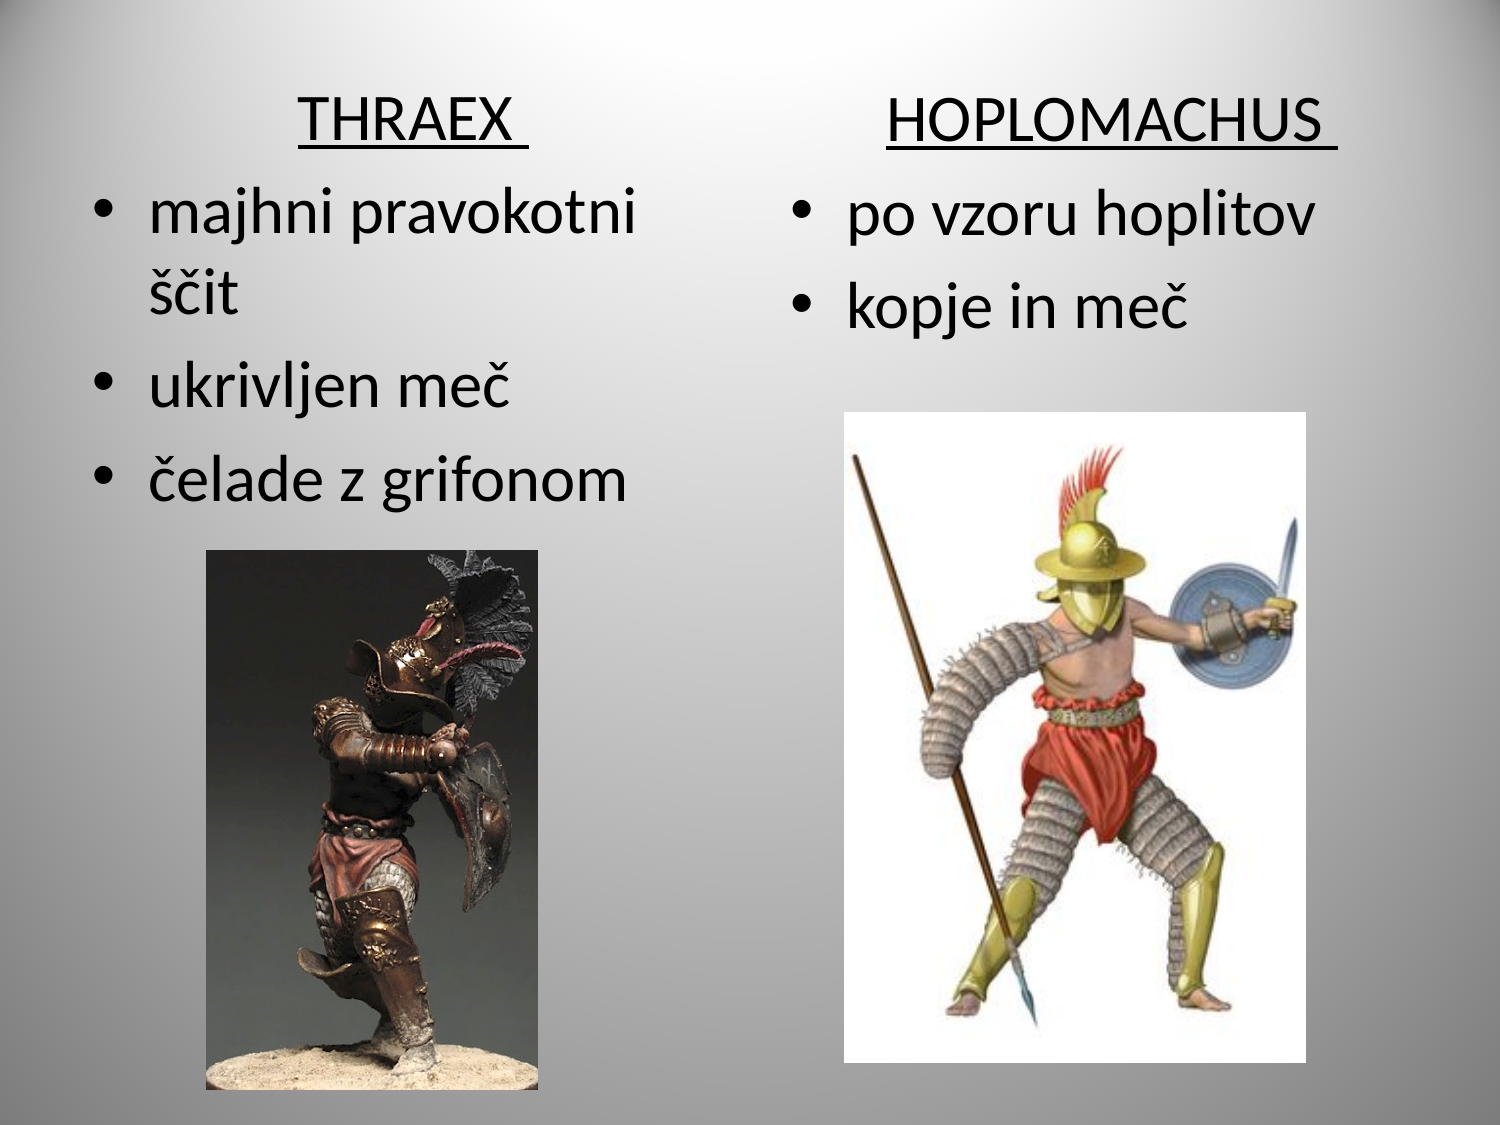

# THRAEX
majhni pravokotni ščit
ukrivljen meč
čelade z grifonom
HOPLOMACHUS
po vzoru hoplitov
kopje in meč